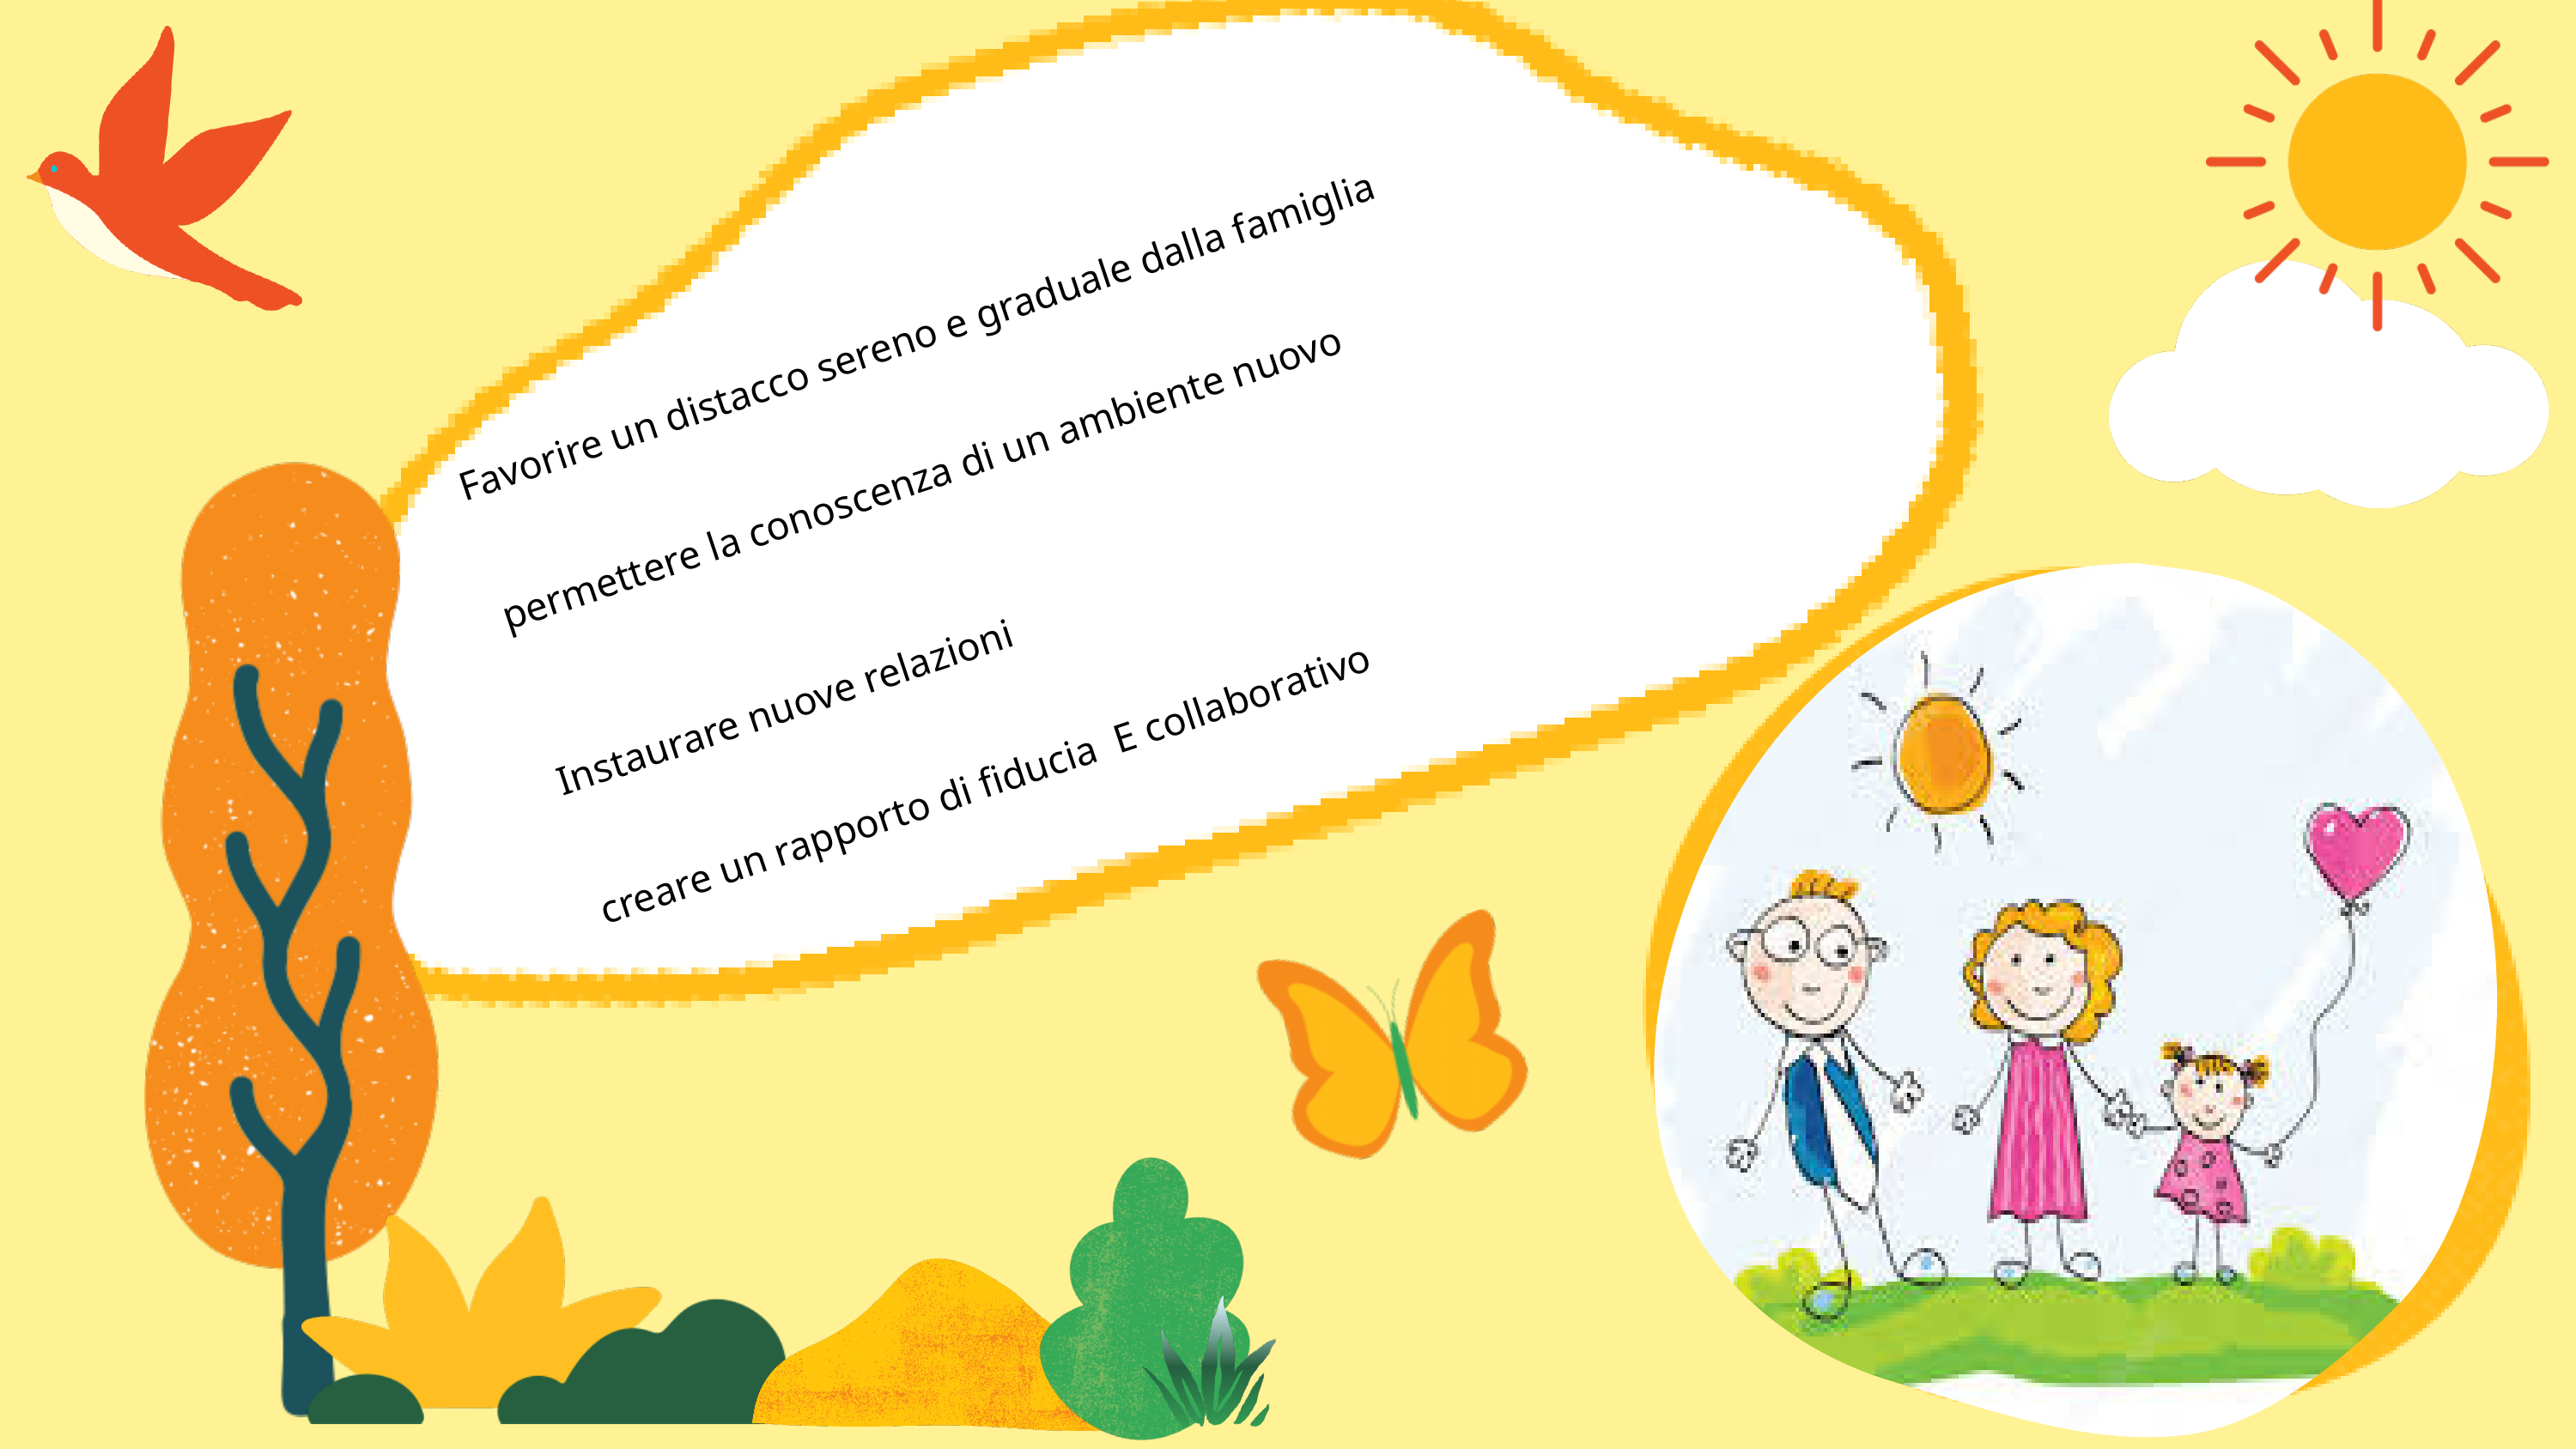

Favorire un distacco sereno e graduale dalla famiglia
permettere la conoscenza di un ambiente nuovo
Instaurare nuove relazioni
creare un rapporto di fiducia E collaborativo